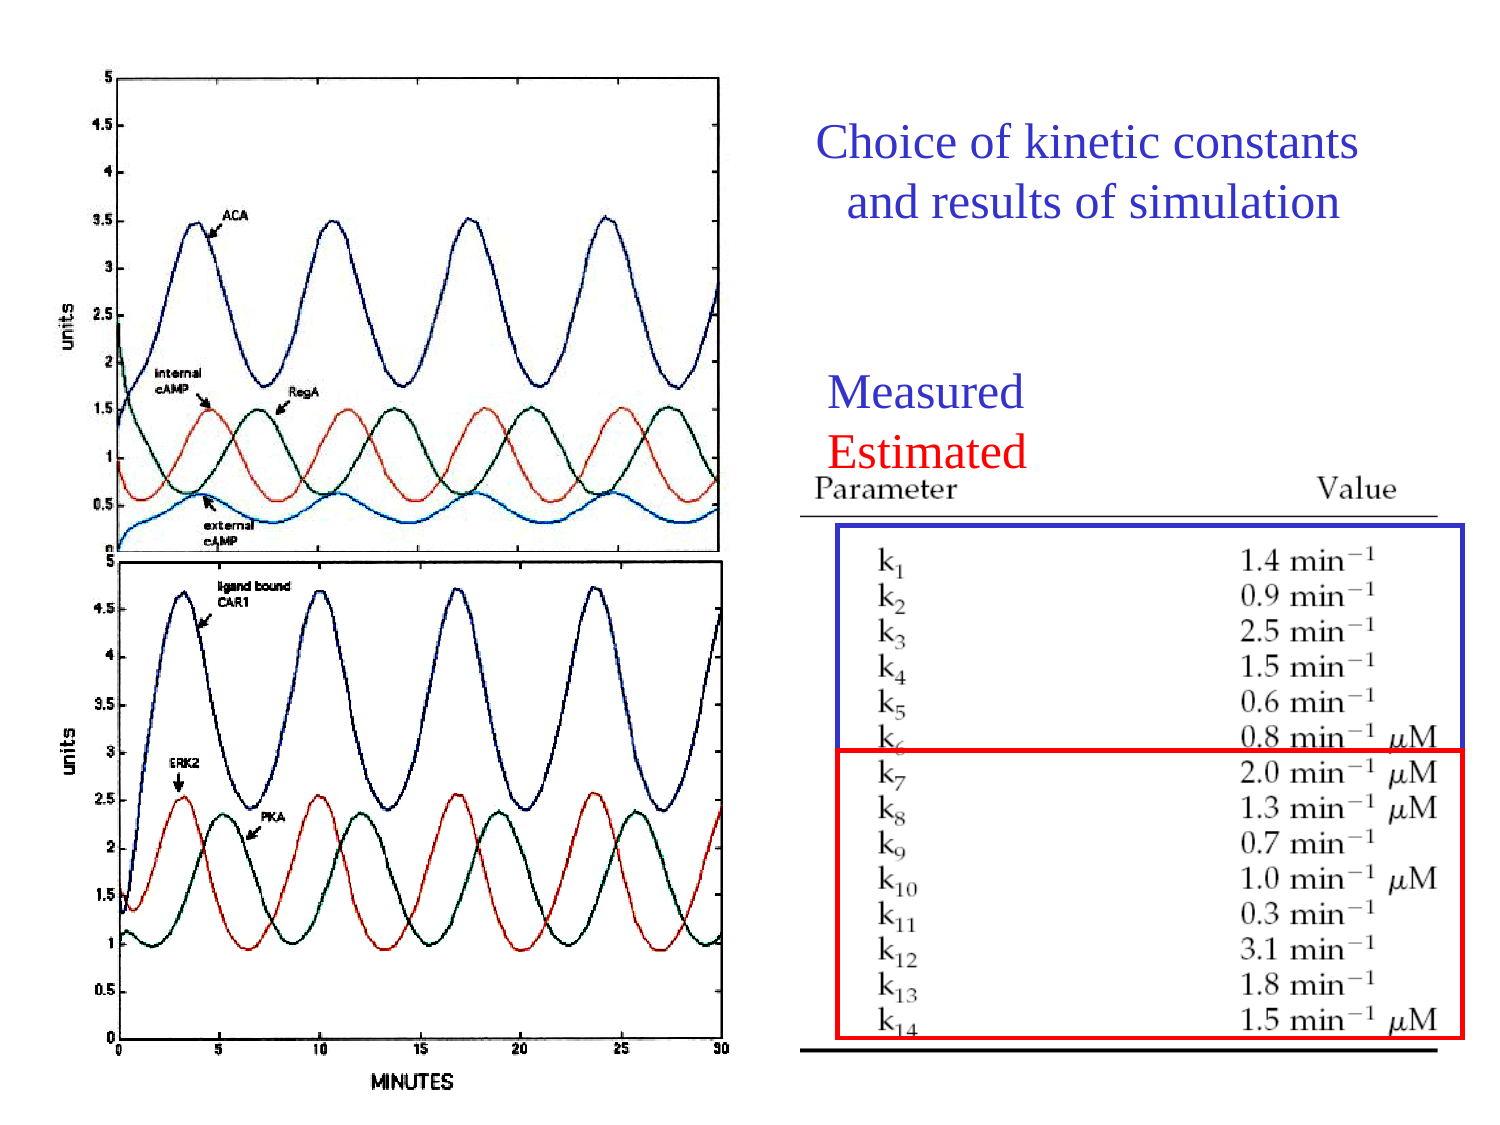

# Choice of kinetic constants and results of simulation
Measured
Estimated